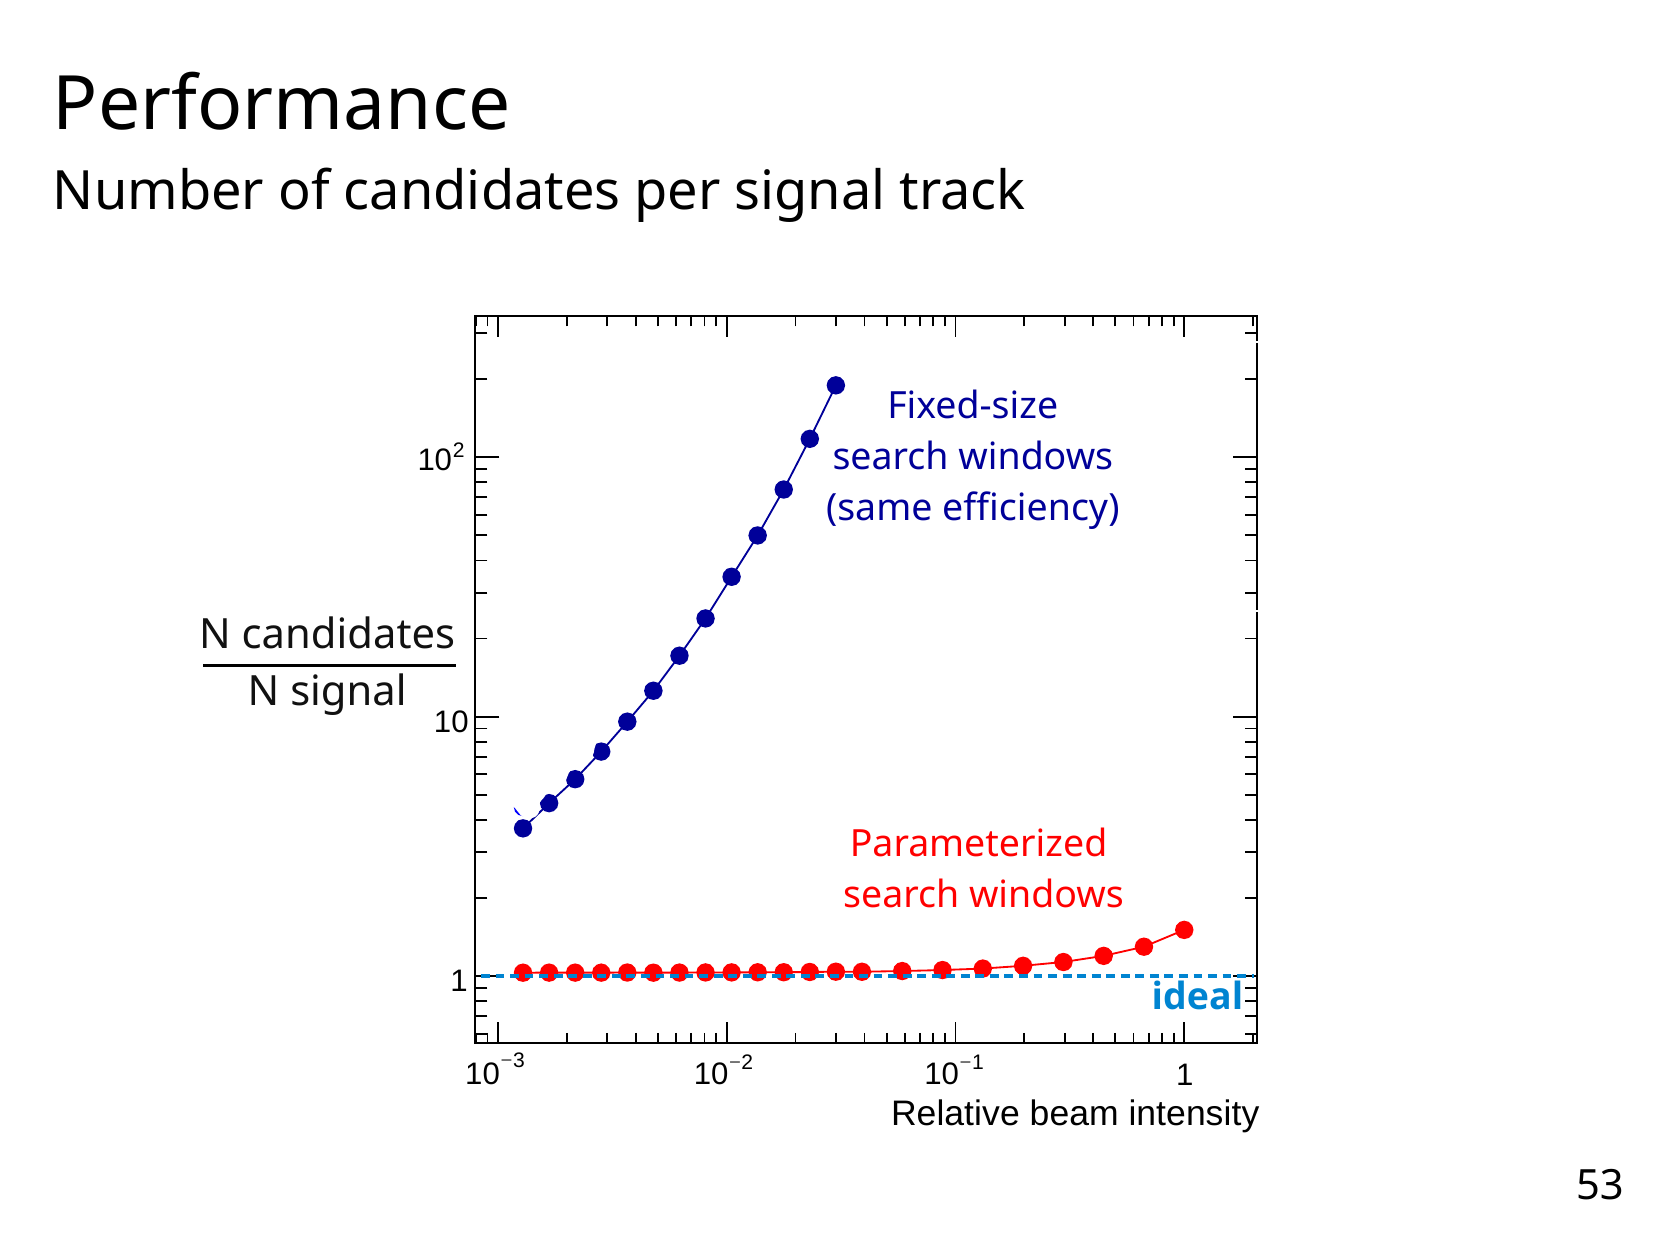

Performance
Number of candidates per signal track
Fixed-size
search windows
(same efficiency)
N candidates
N signal
Parameterized
search windows
ideal
53